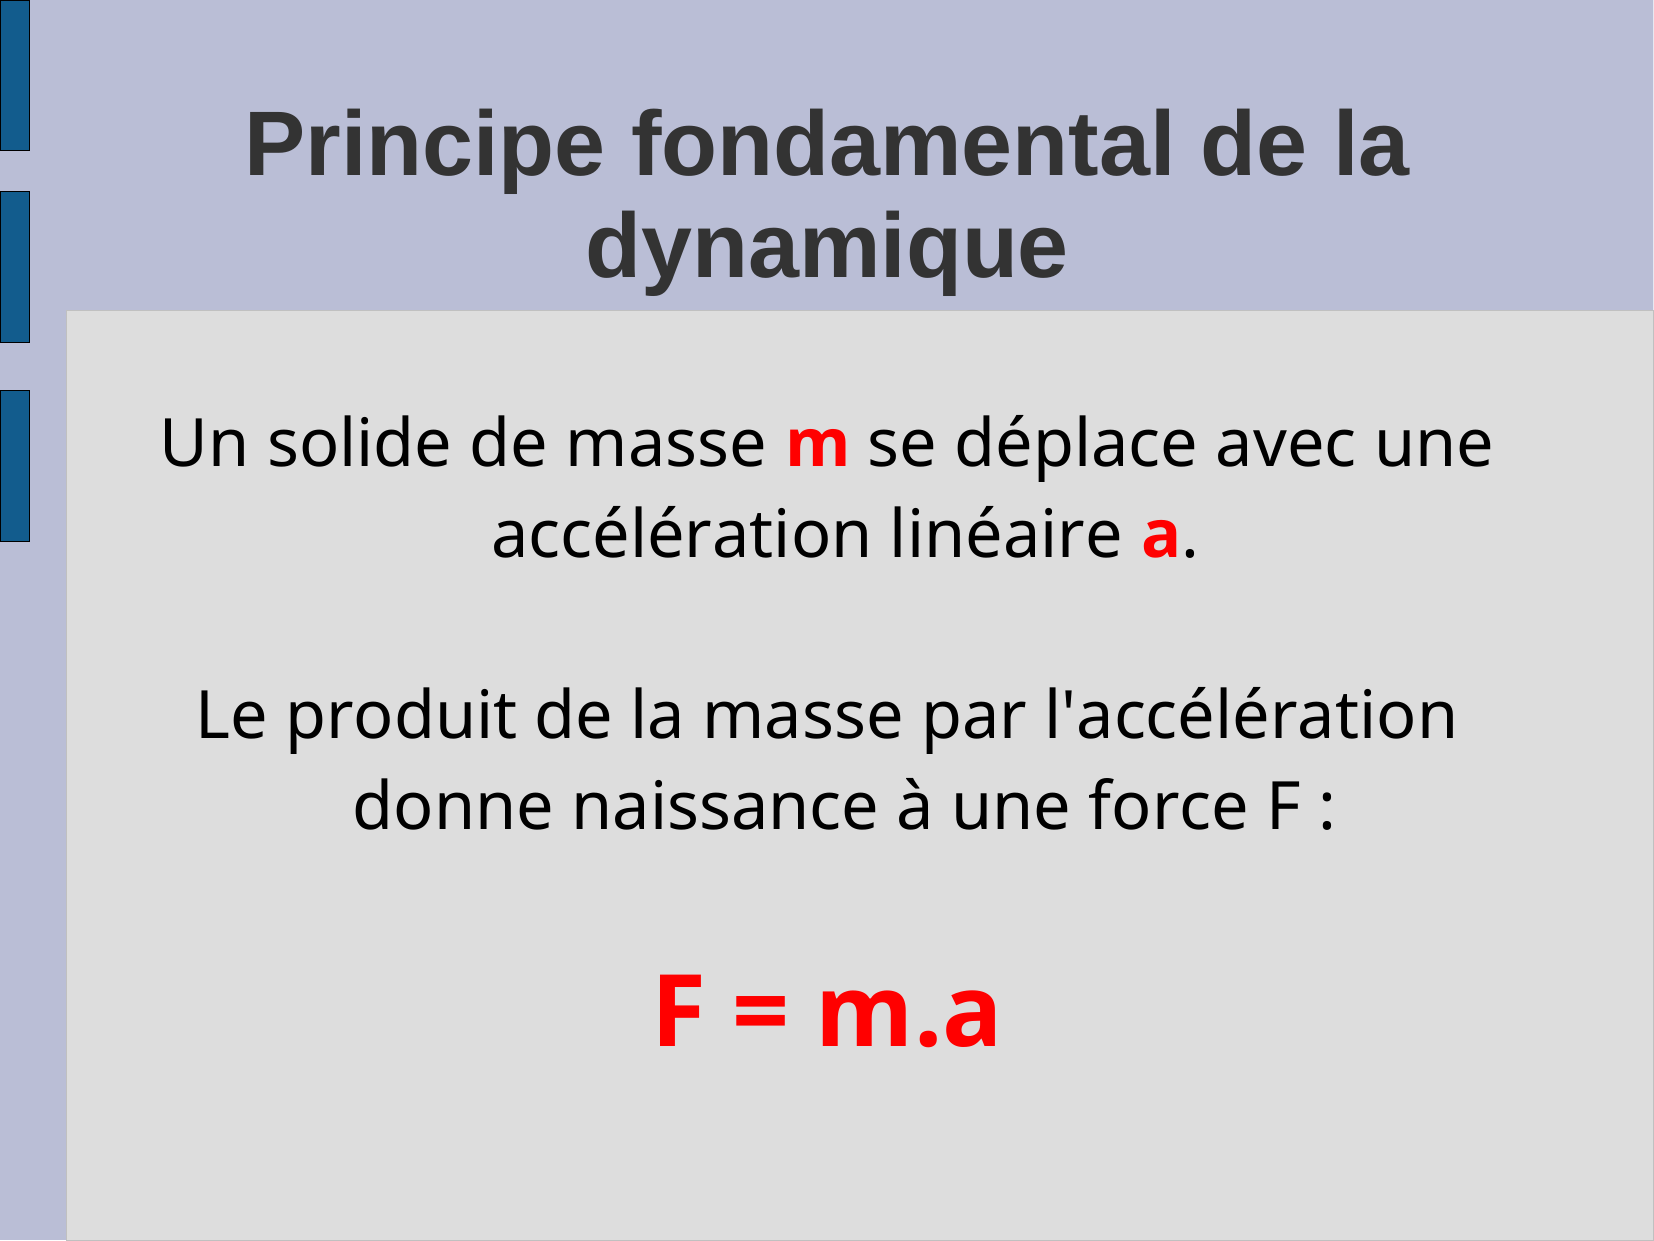

# Principe fondamental de la dynamique
Un solide de masse m se déplace avec une accélération linéaire a.
Le produit de la masse par l'accélération donne naissance à une force F :
F = m.a